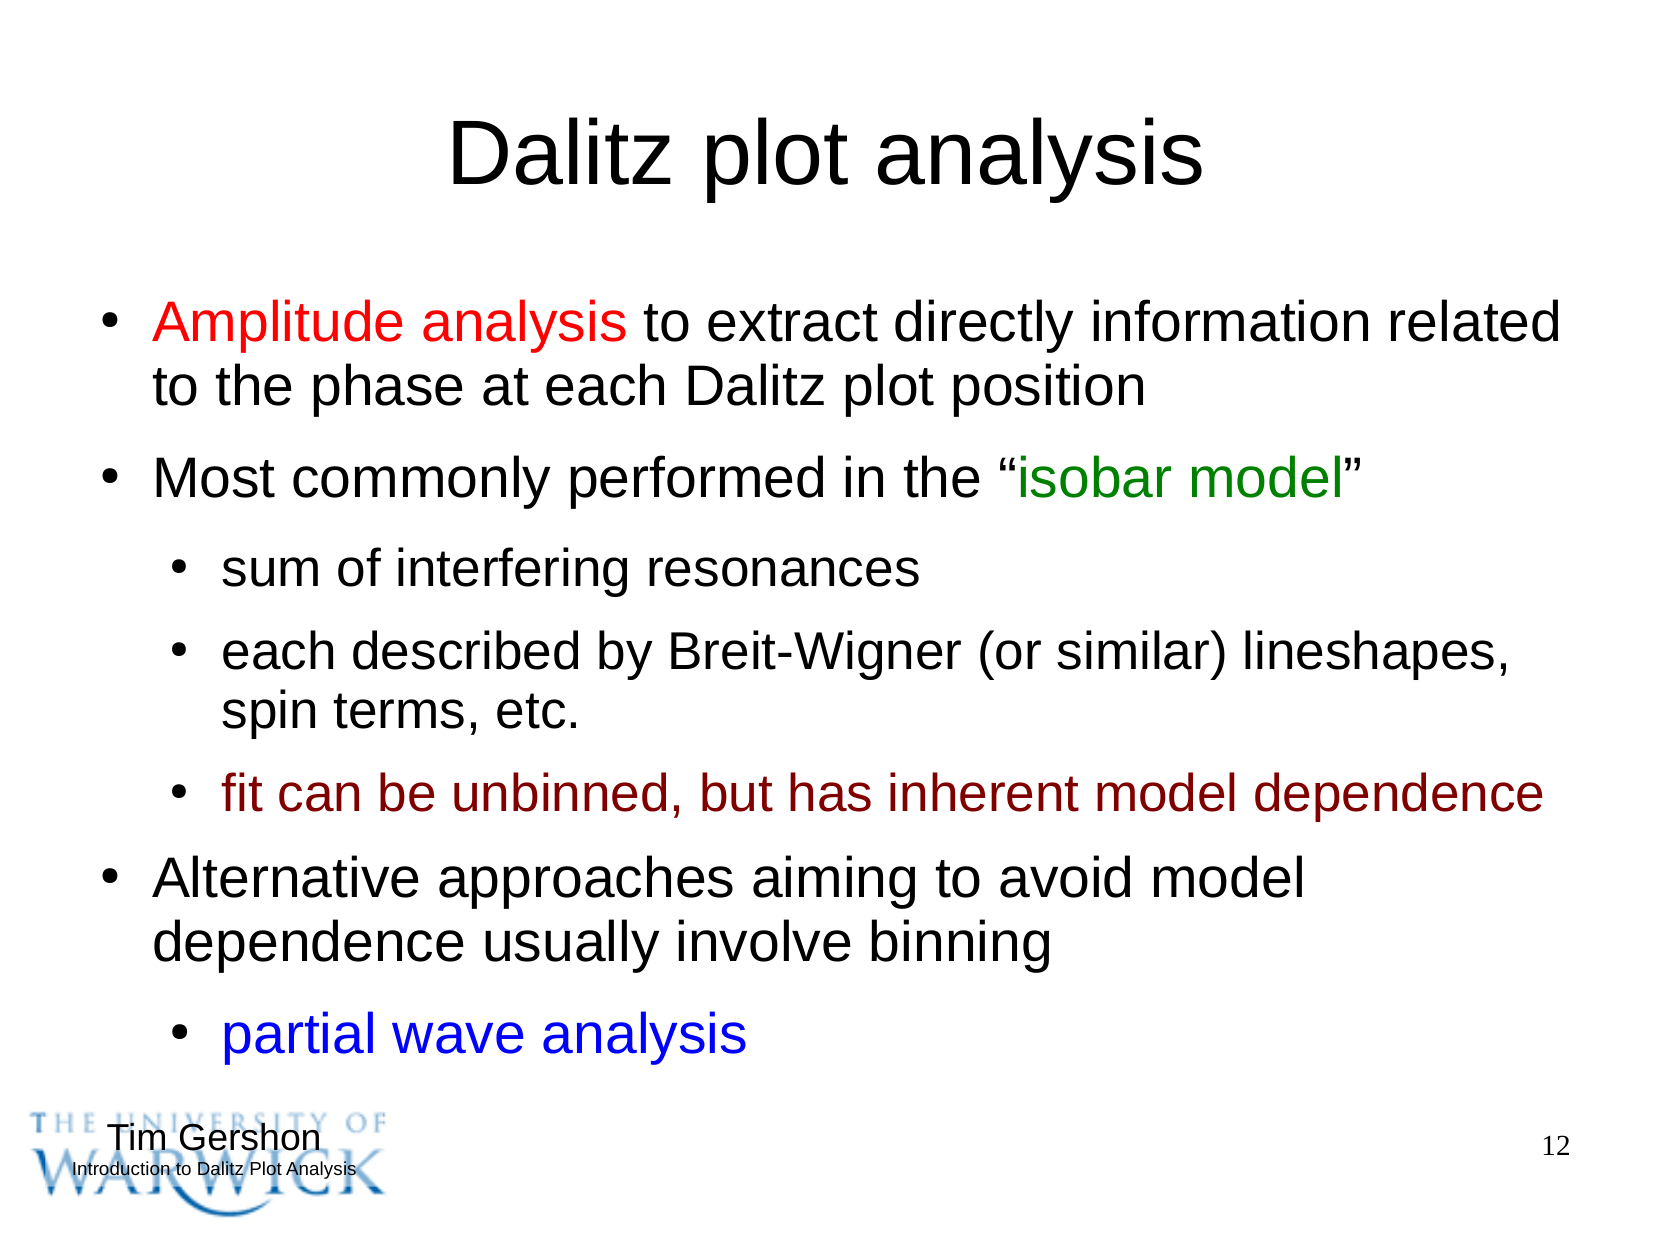

# Dalitz plot analysis
Amplitude analysis to extract directly information related to the phase at each Dalitz plot position
Most commonly performed in the “isobar model”
sum of interfering resonances
each described by Breit-Wigner (or similar) lineshapes, spin terms, etc.
fit can be unbinned, but has inherent model dependence
Alternative approaches aiming to avoid model dependence usually involve binning
partial wave analysis
Tim Gershon
Introduction to Dalitz Plot Analysis
12